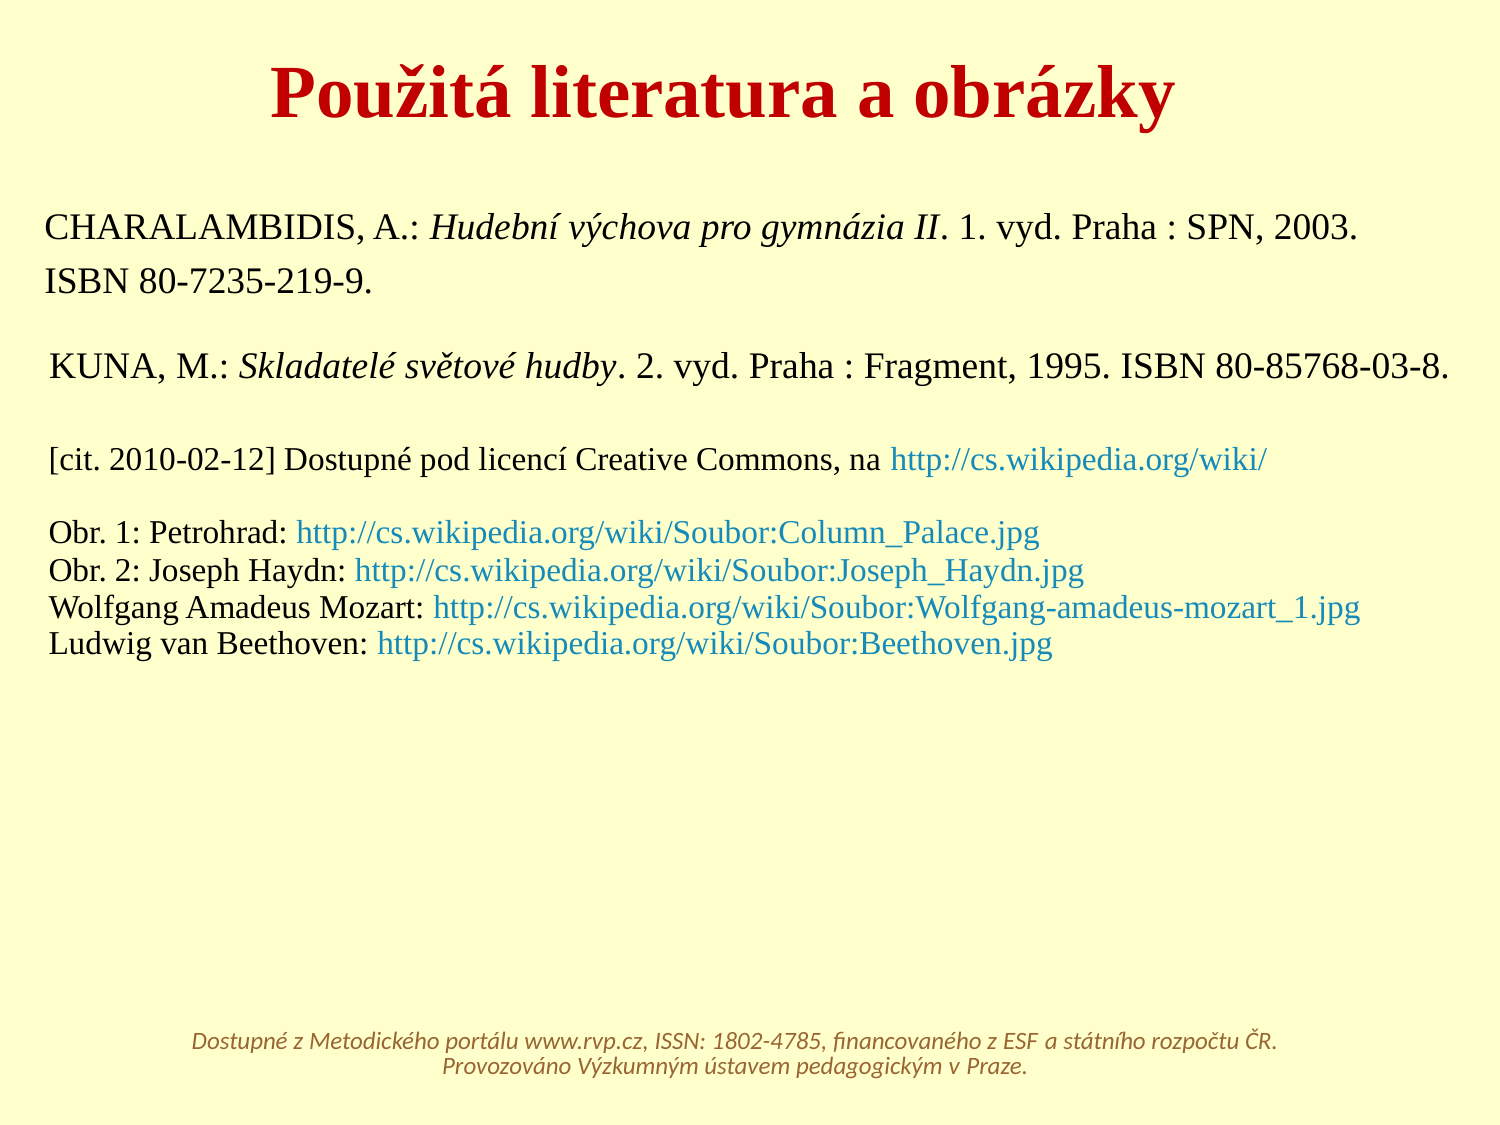

Použitá literatura a obrázky
CHARALAMBIDIS, A.: Hudební výchova pro gymnázia II. 1. vyd. Praha : SPN, 2003.
ISBN 80-7235-219-9.
KUNA, M.: Skladatelé světové hudby. 2. vyd. Praha : Fragment, 1995. ISBN 80-85768-03-8.
[cit. 2010-02-12] Dostupné pod licencí Creative Commons, na http://cs.wikipedia.org/wiki/
Obr. 1: Petrohrad: http://cs.wikipedia.org/wiki/Soubor:Column_Palace.jpg
Obr. 2: Joseph Haydn: http://cs.wikipedia.org/wiki/Soubor:Joseph_Haydn.jpg
Wolfgang Amadeus Mozart: http://cs.wikipedia.org/wiki/Soubor:Wolfgang-amadeus-mozart_1.jpg
Ludwig van Beethoven: http://cs.wikipedia.org/wiki/Soubor:Beethoven.jpg
Dostupné z Metodického portálu www.rvp.cz, ISSN: 1802-4785, financovaného z ESF a státního rozpočtu ČR. Provozováno Výzkumným ústavem pedagogickým v Praze.